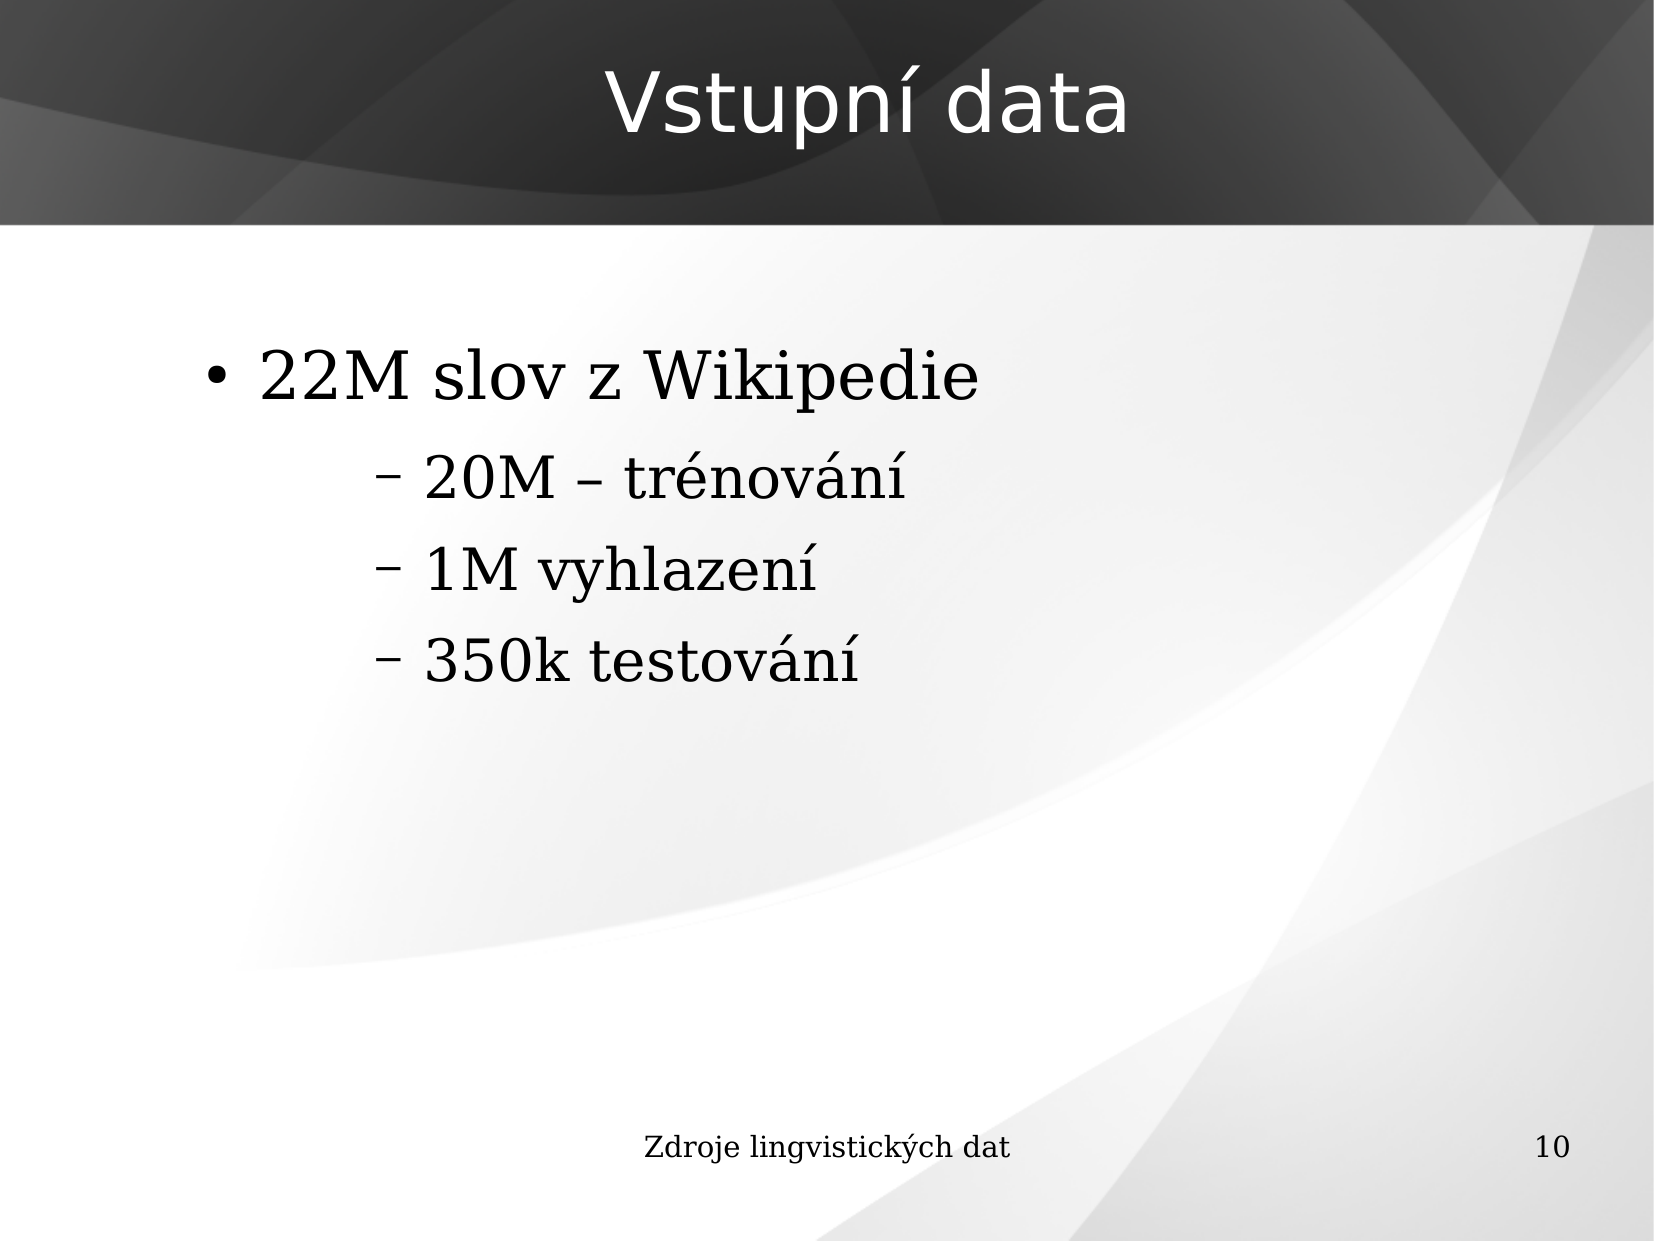

# Vstupní data
22M slov z Wikipedie
20M – trénování
1M vyhlazení
350k testování
Zdroje lingvistických dat
10